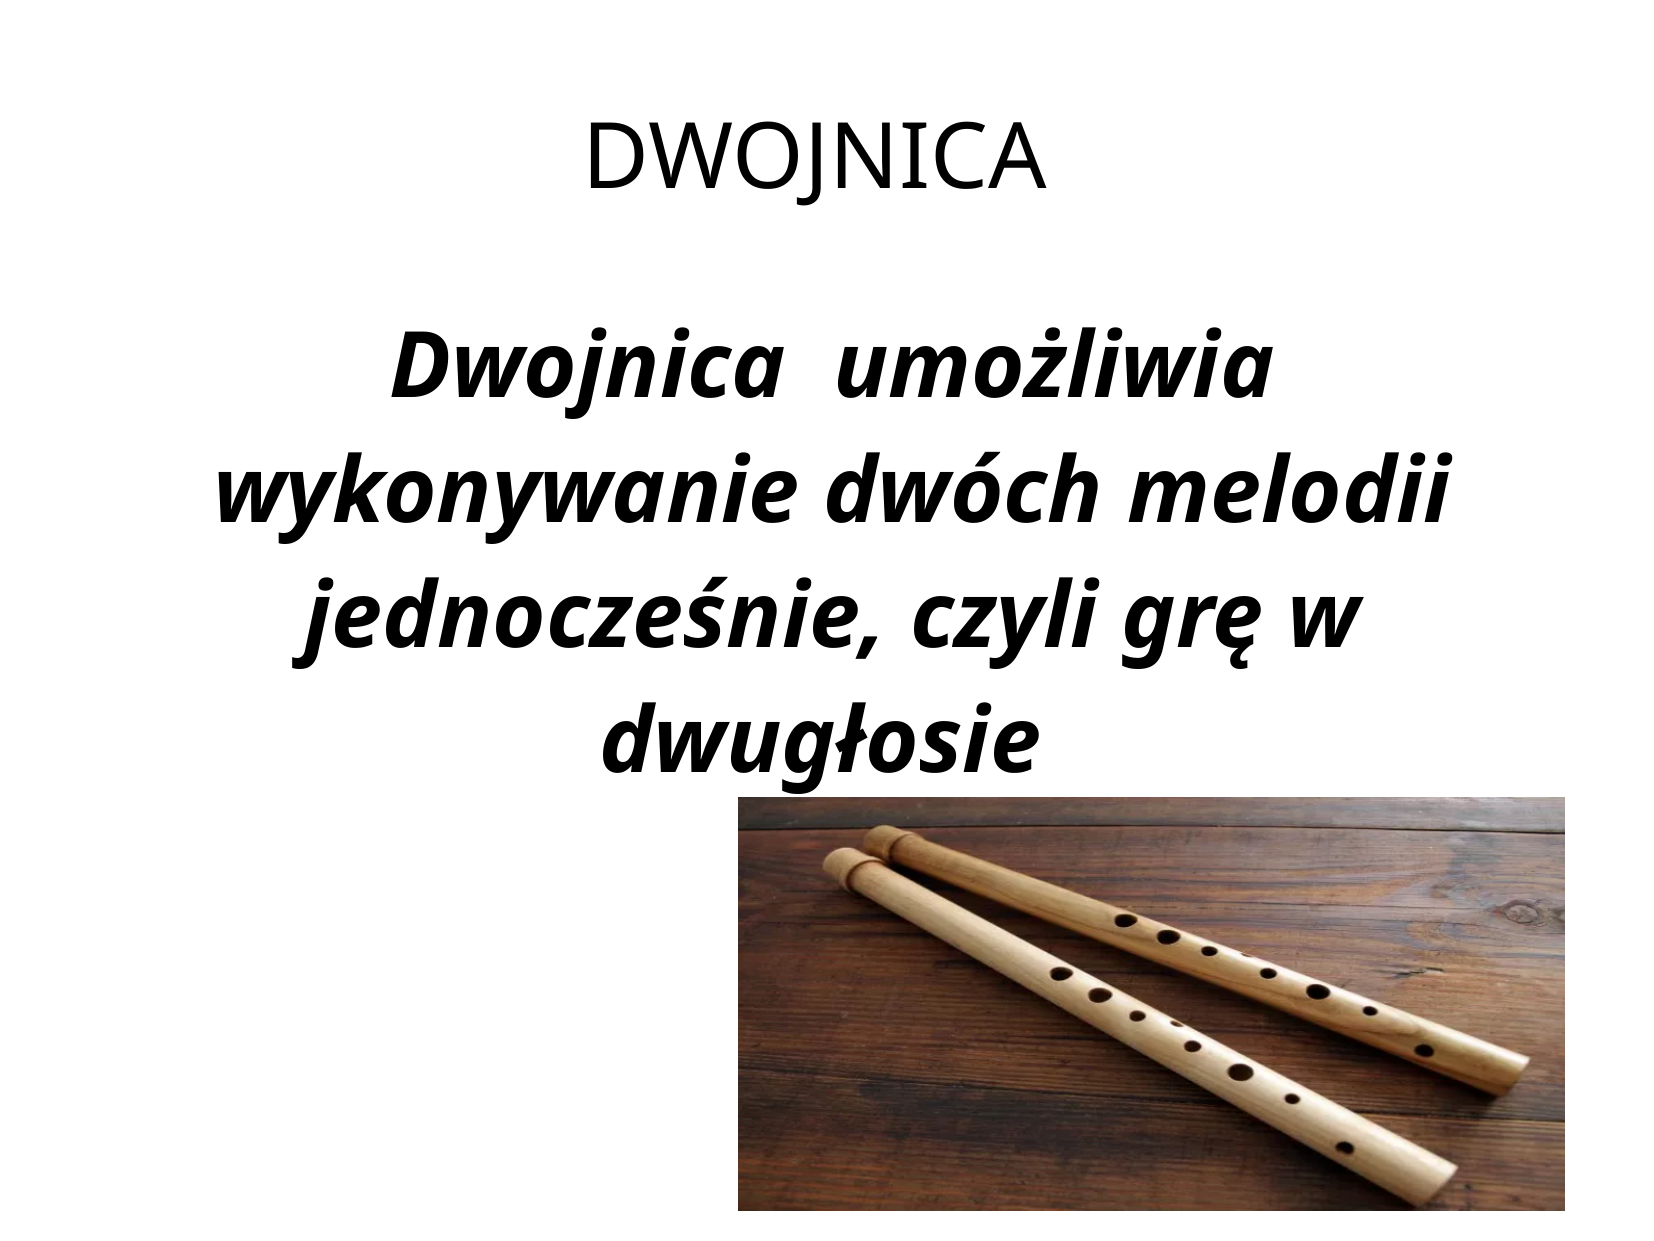

# DWOJNICA
Dwojnica umożliwia wykonywanie dwóch melodii jednocześnie, czyli grę w dwugłosie